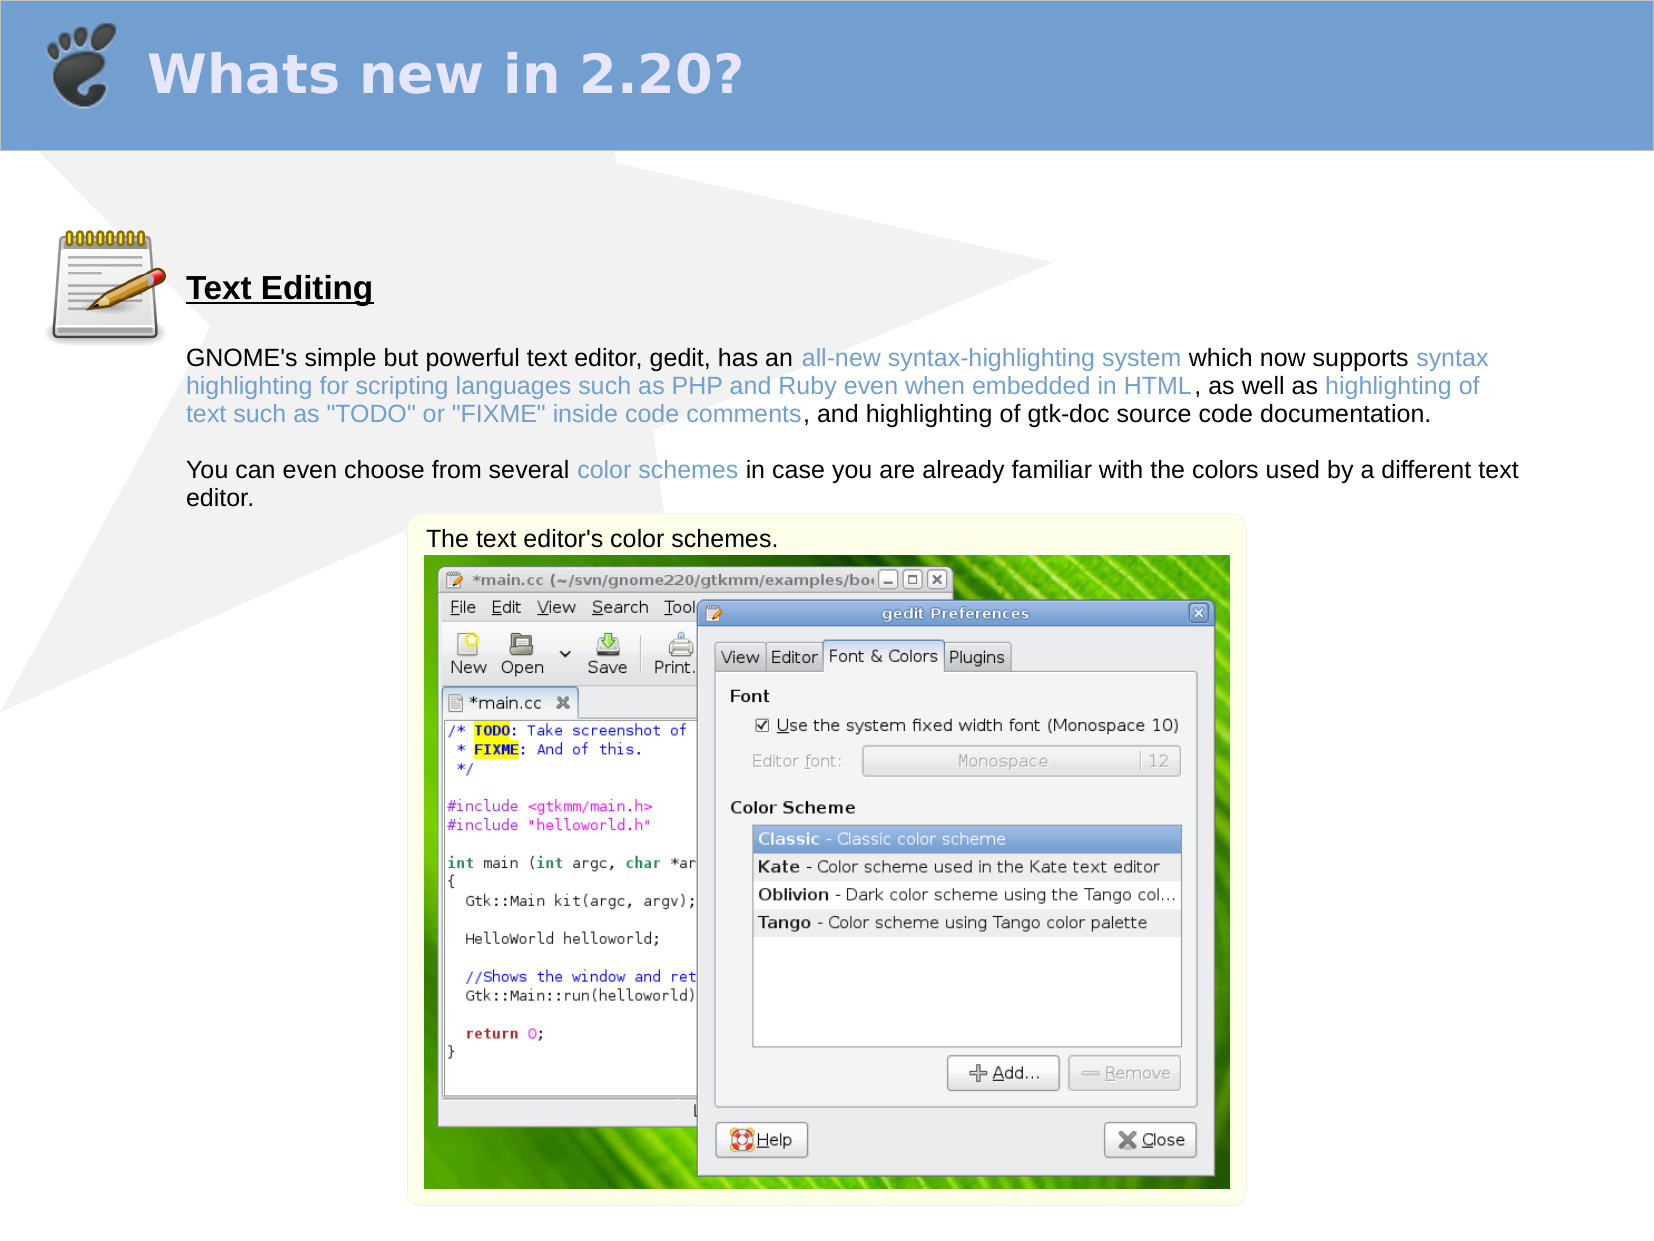

Whats new in 2.20?
#
Text Editing
GNOME's simple but powerful text editor, gedit, has an all-new syntax-highlighting system which now supports syntax highlighting for scripting languages such as PHP and Ruby even when embedded in HTML, as well as highlighting of text such as "TODO" or "FIXME" inside code comments, and highlighting of gtk-doc source code documentation.
You can even choose from several color schemes in case you are already familiar with the colors used by a different text editor.
The text editor's color schemes.